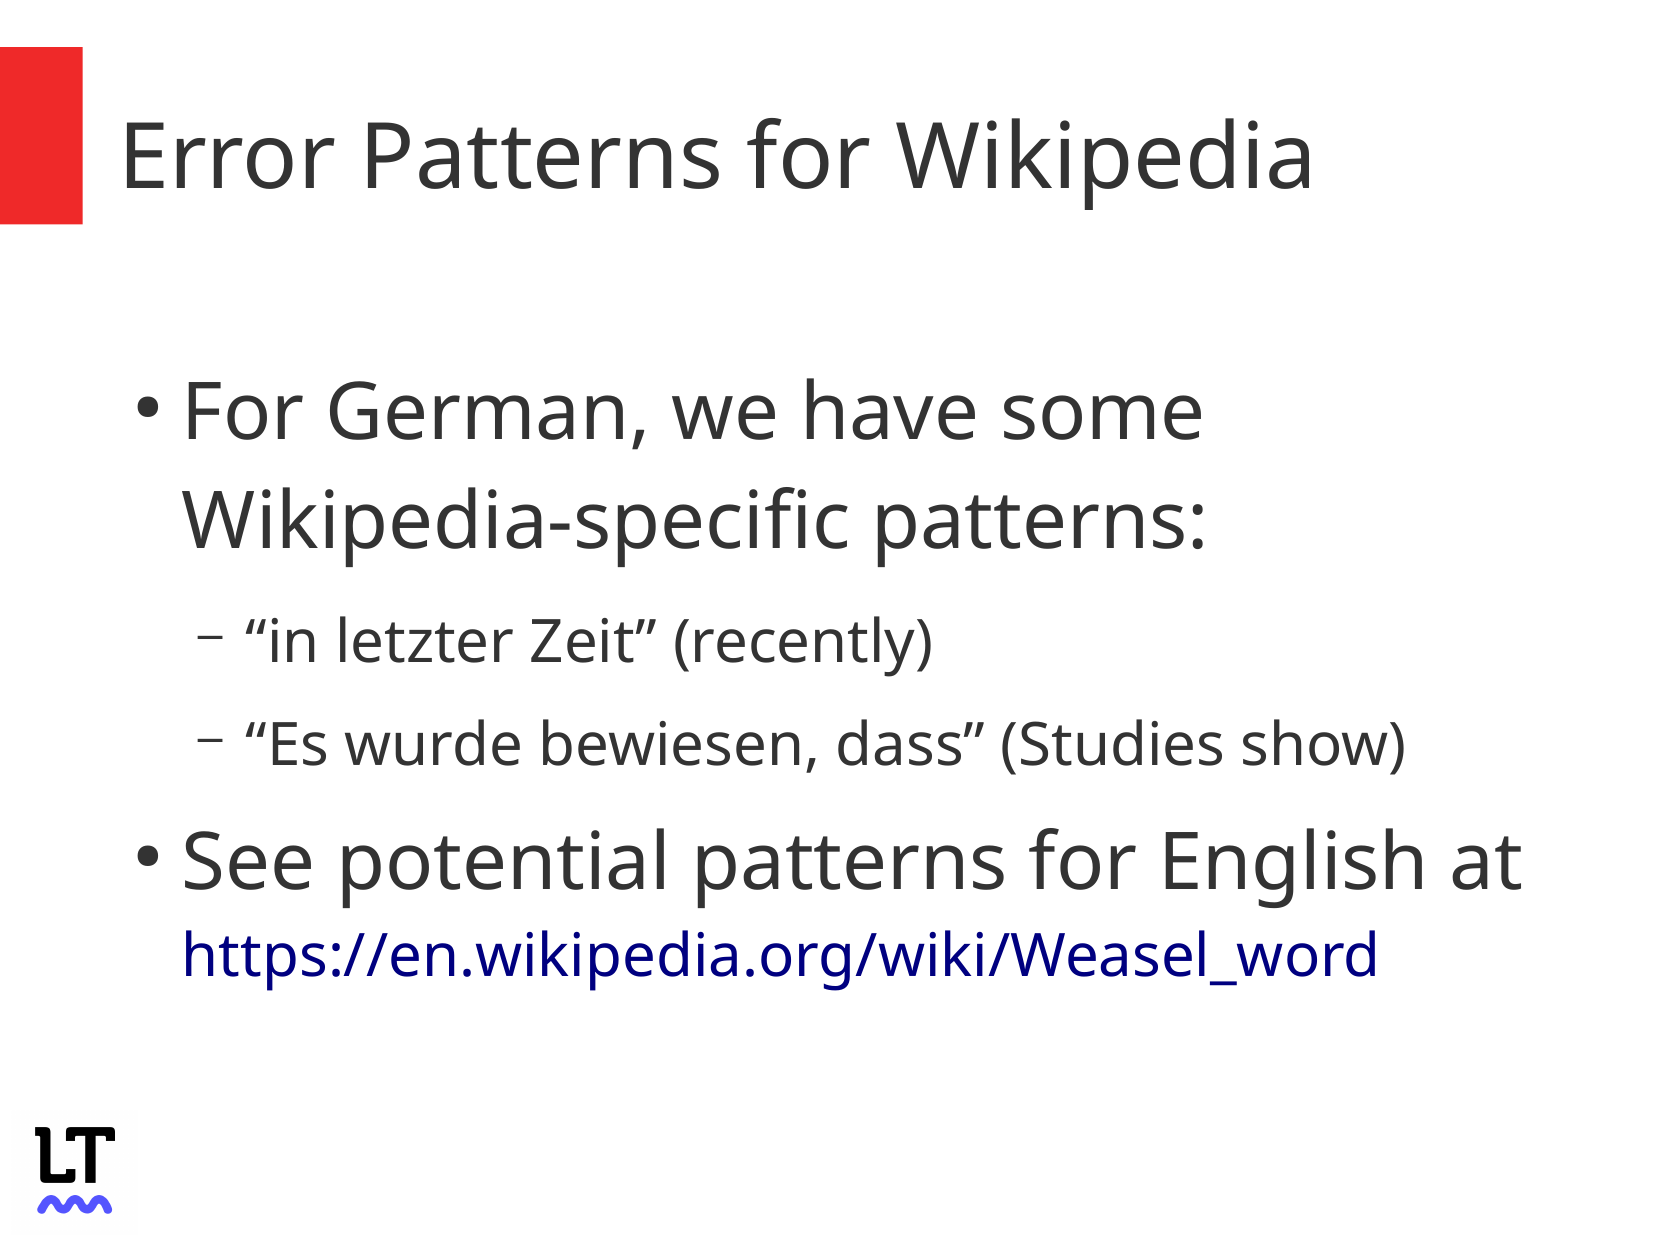

# Error Patterns for Wikipedia
For German, we have some Wikipedia-specific patterns:
“in letzter Zeit” (recently)
“Es wurde bewiesen, dass” (Studies show)
See potential patterns for English at https://en.wikipedia.org/wiki/Weasel_word